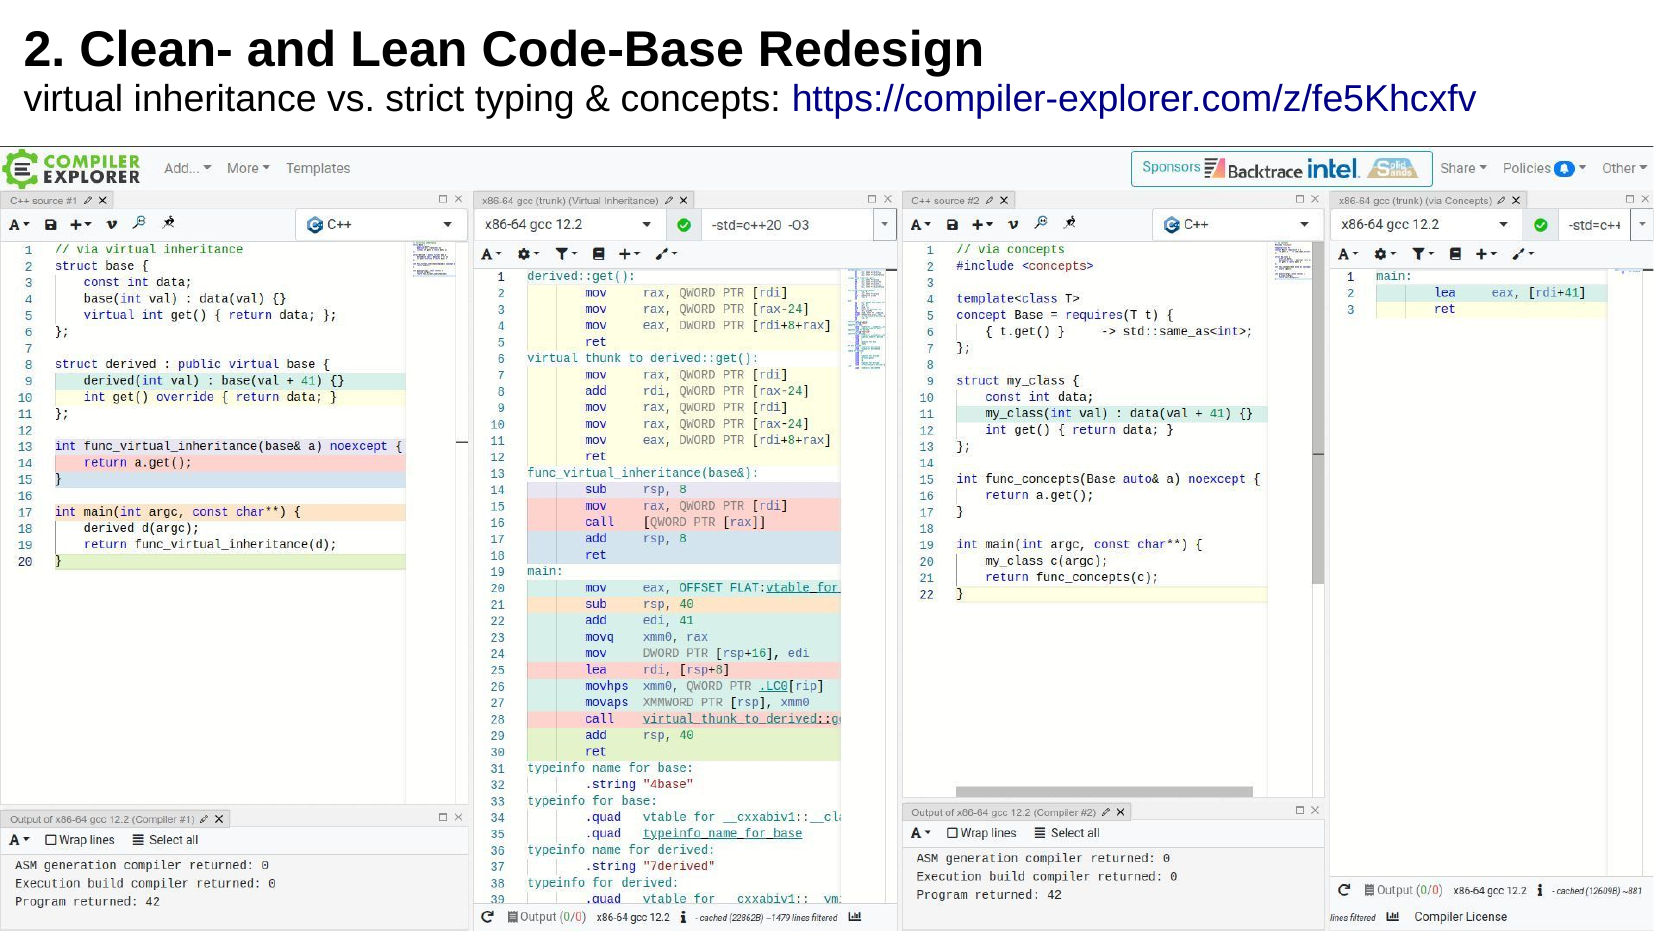

# 2. Clean- and Lean Code-Base Redesign virtual inheritance vs. strict typing & concepts: https://compiler-explorer.com/z/fe5Khcxfv